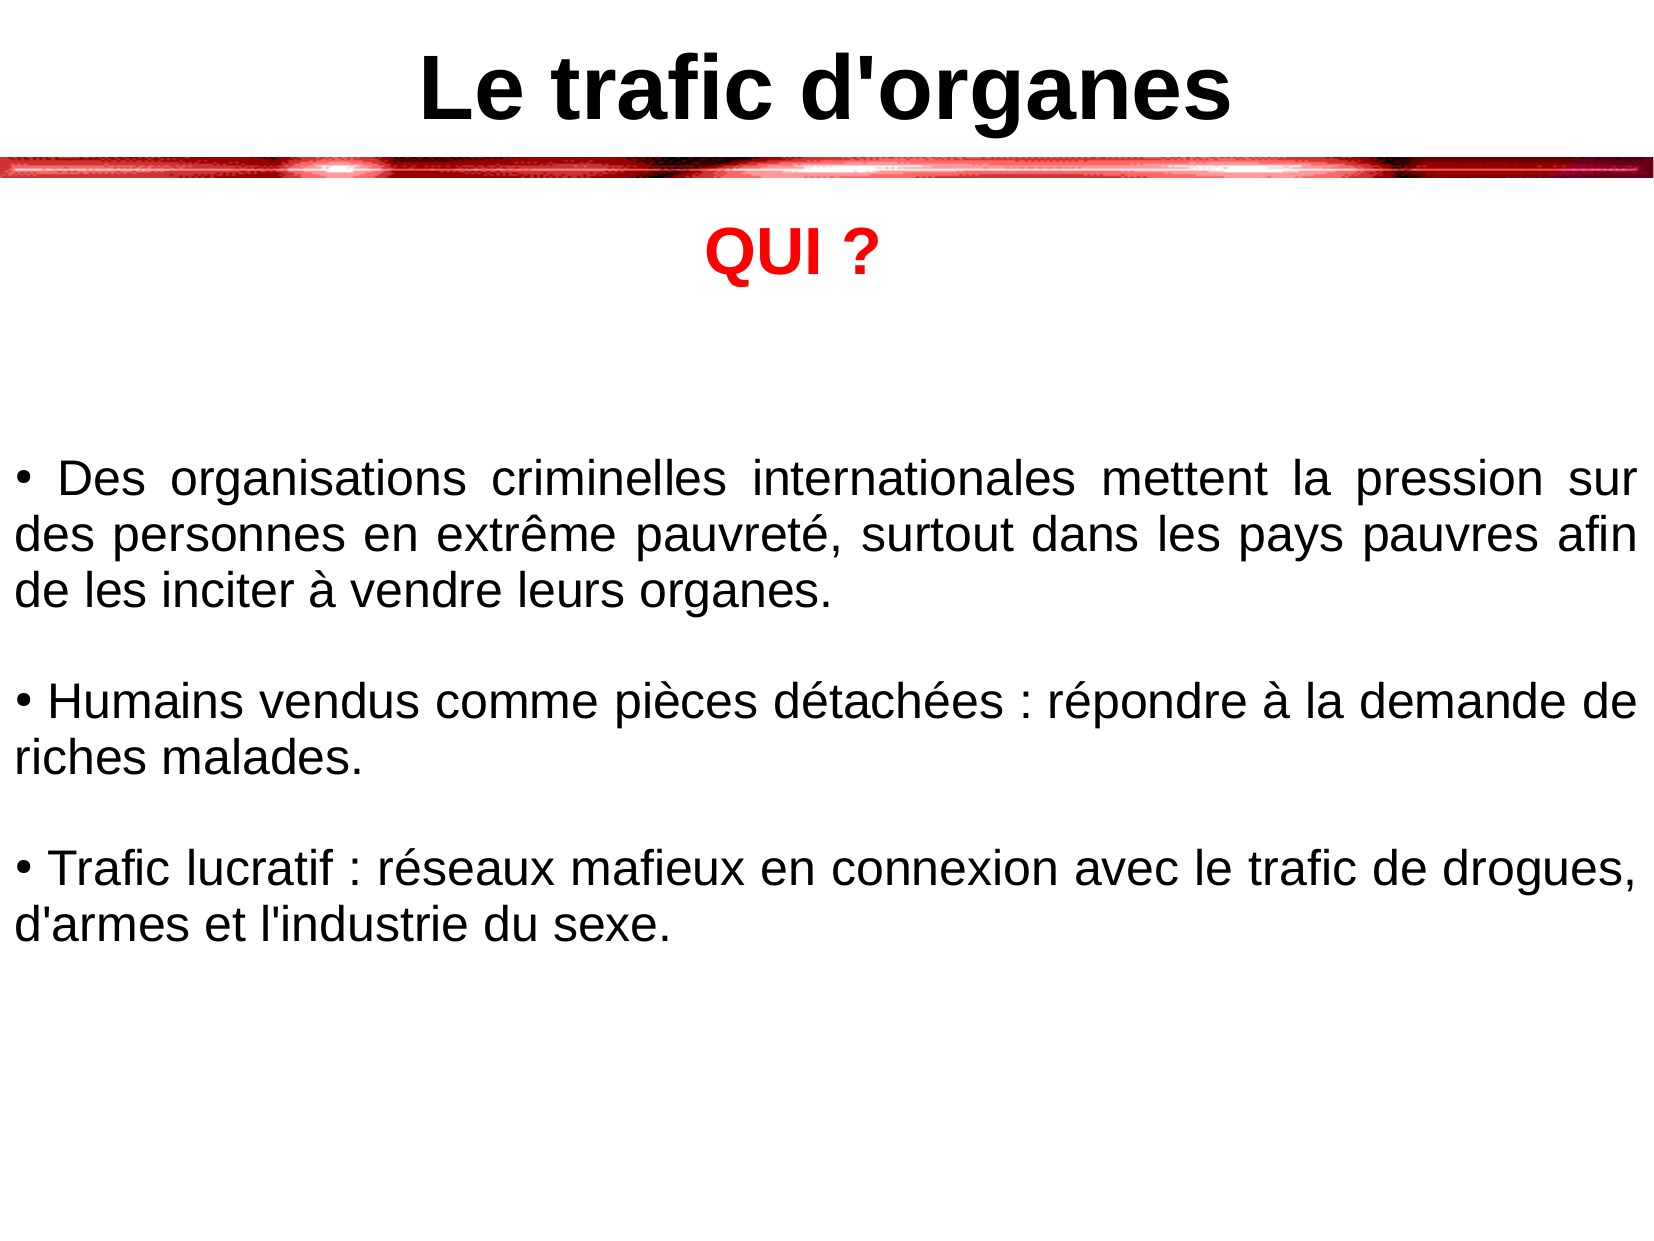

Le trafic d'organes
QUI ?
 Des organisations criminelles internationales mettent la pression sur des personnes en extrême pauvreté, surtout dans les pays pauvres afin de les inciter à vendre leurs organes.
 Humains vendus comme pièces détachées : répondre à la demande de riches malades.
 Trafic lucratif : réseaux mafieux en connexion avec le trafic de drogues, d'armes et l'industrie du sexe.